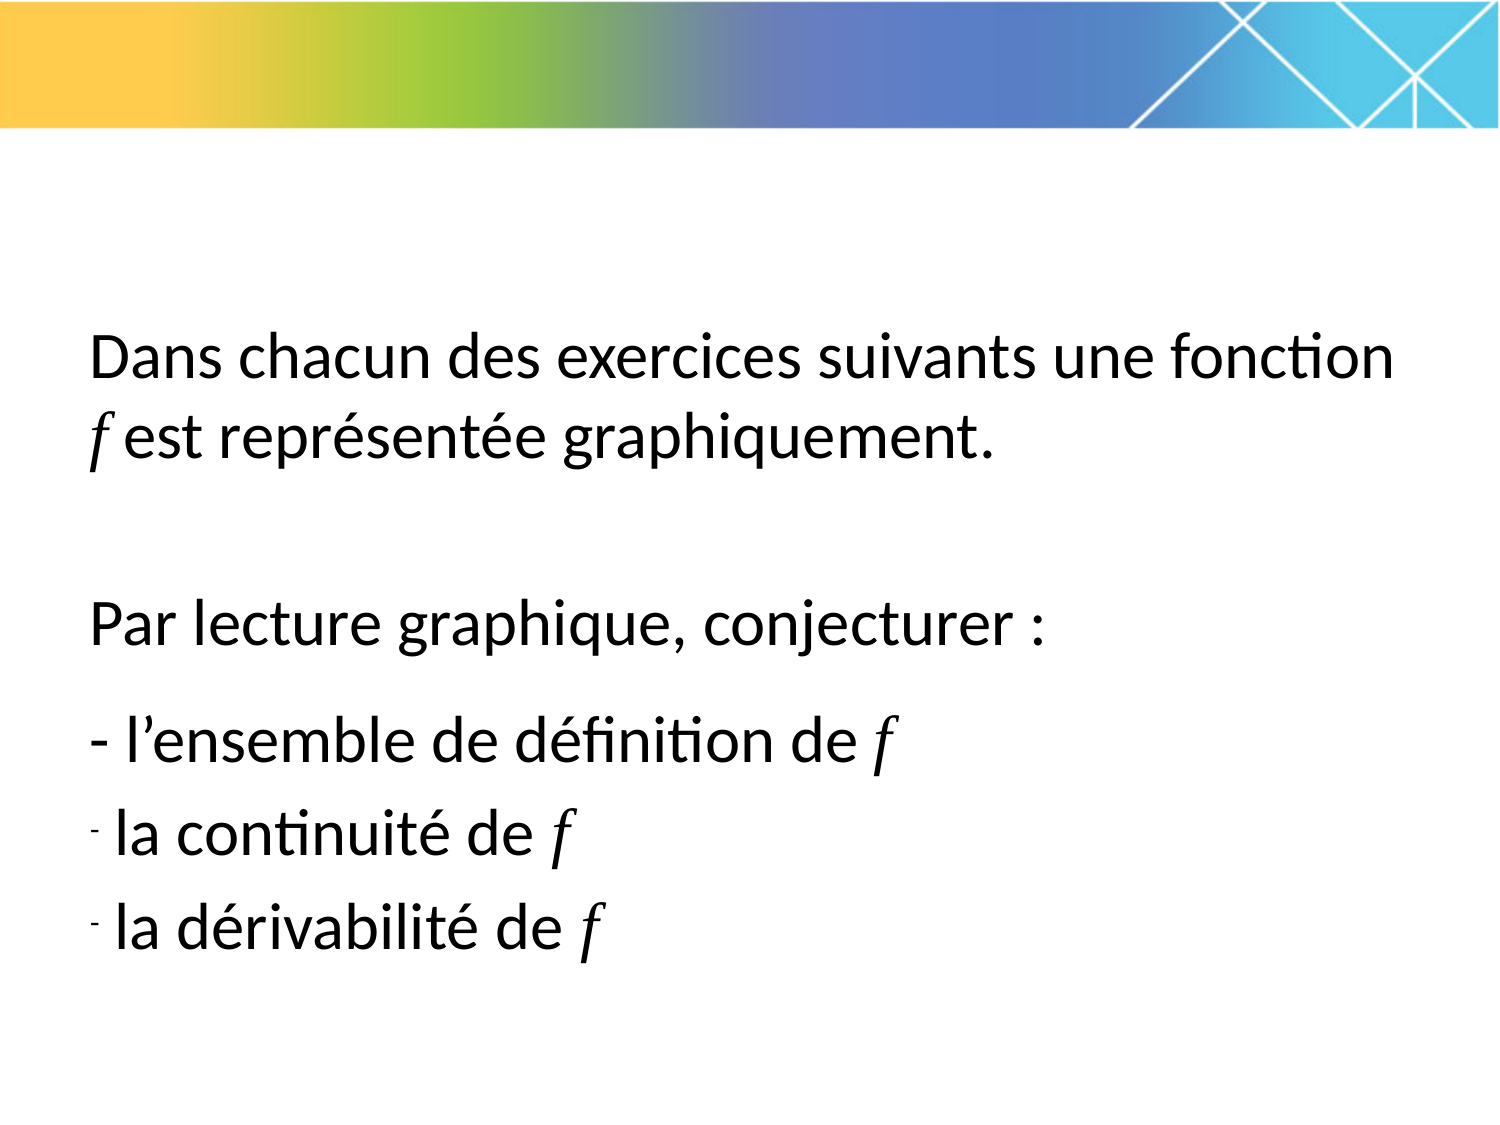

#
Dans chacun des exercices suivants une fonction f est représentée graphiquement.
Par lecture graphique, conjecturer :
- l’ensemble de définition de f
 la continuité de f
 la dérivabilité de f